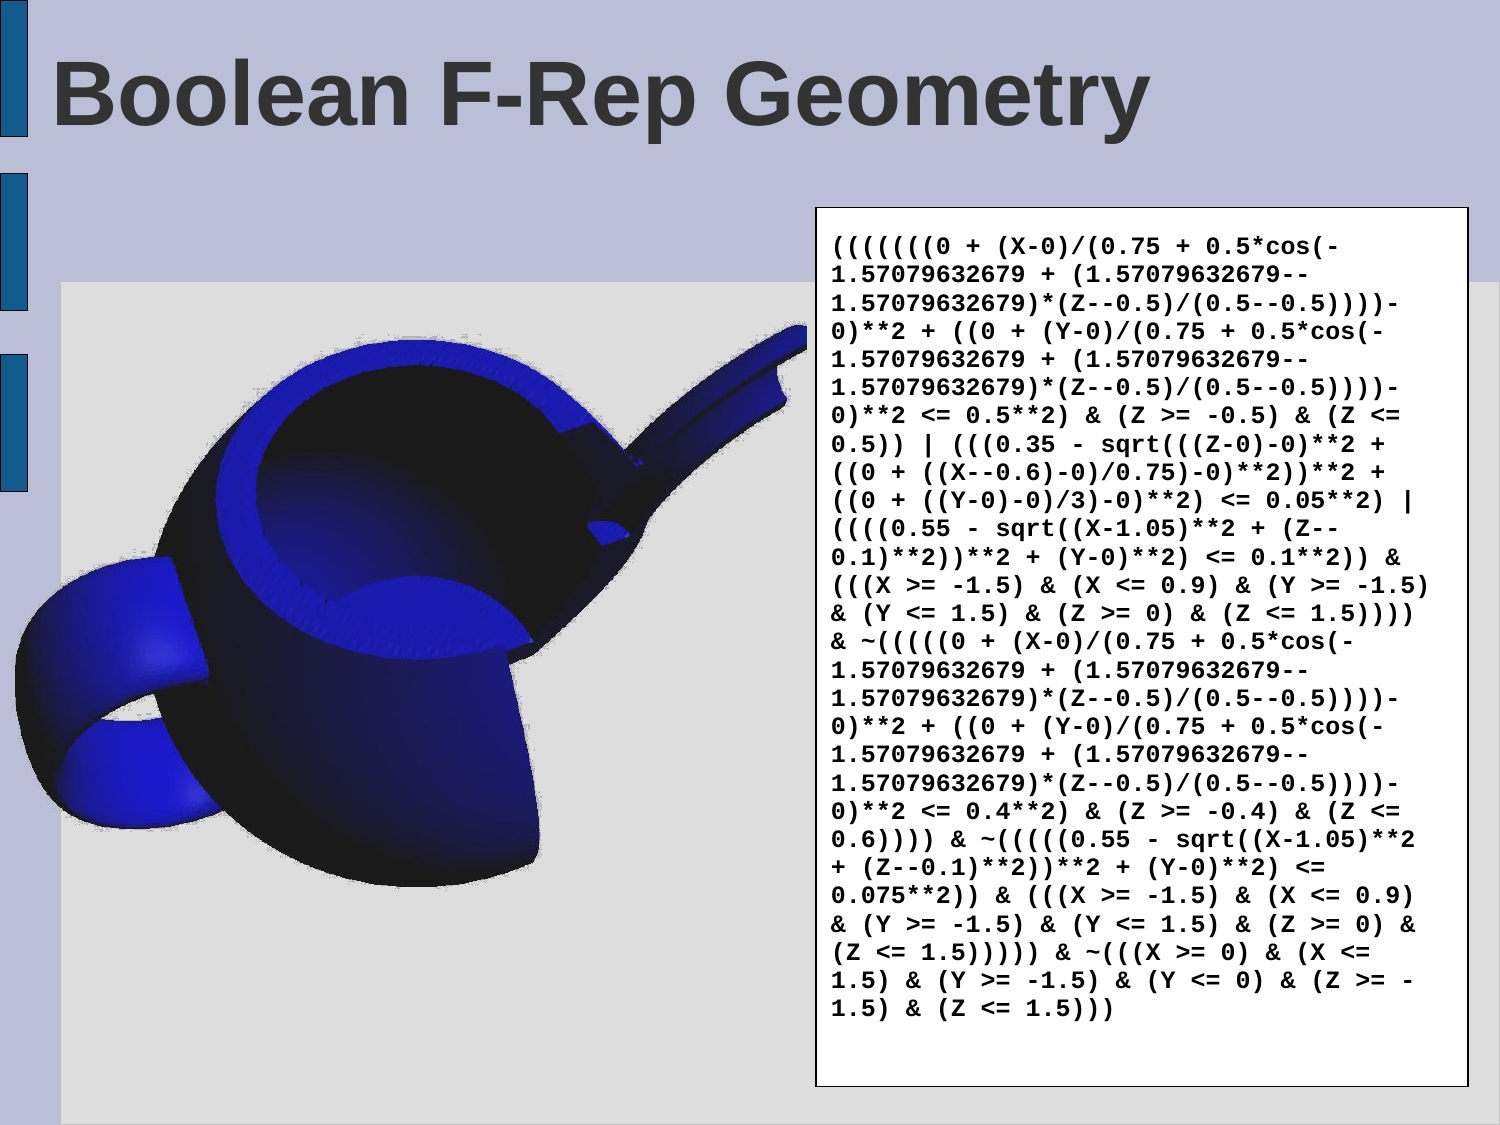

# Boolean F-Rep Geometry
(((((((0 + (X-0)/(0.75 + 0.5*cos(-1.57079632679 + (1.57079632679--1.57079632679)*(Z--0.5)/(0.5--0.5))))-0)**2 + ((0 + (Y-0)/(0.75 + 0.5*cos(-1.57079632679 + (1.57079632679--1.57079632679)*(Z--0.5)/(0.5--0.5))))-0)**2 <= 0.5**2) & (Z >= -0.5) & (Z <= 0.5)) | (((0.35 - sqrt(((Z-0)-0)**2 + ((0 + ((X--0.6)-0)/0.75)-0)**2))**2 + ((0 + ((Y-0)-0)/3)-0)**2) <= 0.05**2) | ((((0.55 - sqrt((X-1.05)**2 + (Z--0.1)**2))**2 + (Y-0)**2) <= 0.1**2)) & (((X >= -1.5) & (X <= 0.9) & (Y >= -1.5) & (Y <= 1.5) & (Z >= 0) & (Z <= 1.5)))) & ~(((((0 + (X-0)/(0.75 + 0.5*cos(-1.57079632679 + (1.57079632679--1.57079632679)*(Z--0.5)/(0.5--0.5))))-0)**2 + ((0 + (Y-0)/(0.75 + 0.5*cos(-1.57079632679 + (1.57079632679--1.57079632679)*(Z--0.5)/(0.5--0.5))))-0)**2 <= 0.4**2) & (Z >= -0.4) & (Z <= 0.6)))) & ~(((((0.55 - sqrt((X-1.05)**2 + (Z--0.1)**2))**2 + (Y-0)**2) <= 0.075**2)) & (((X >= -1.5) & (X <= 0.9) & (Y >= -1.5) & (Y <= 1.5) & (Z >= 0) & (Z <= 1.5))))) & ~(((X >= 0) & (X <= 1.5) & (Y >= -1.5) & (Y <= 0) & (Z >= -1.5) & (Z <= 1.5)))